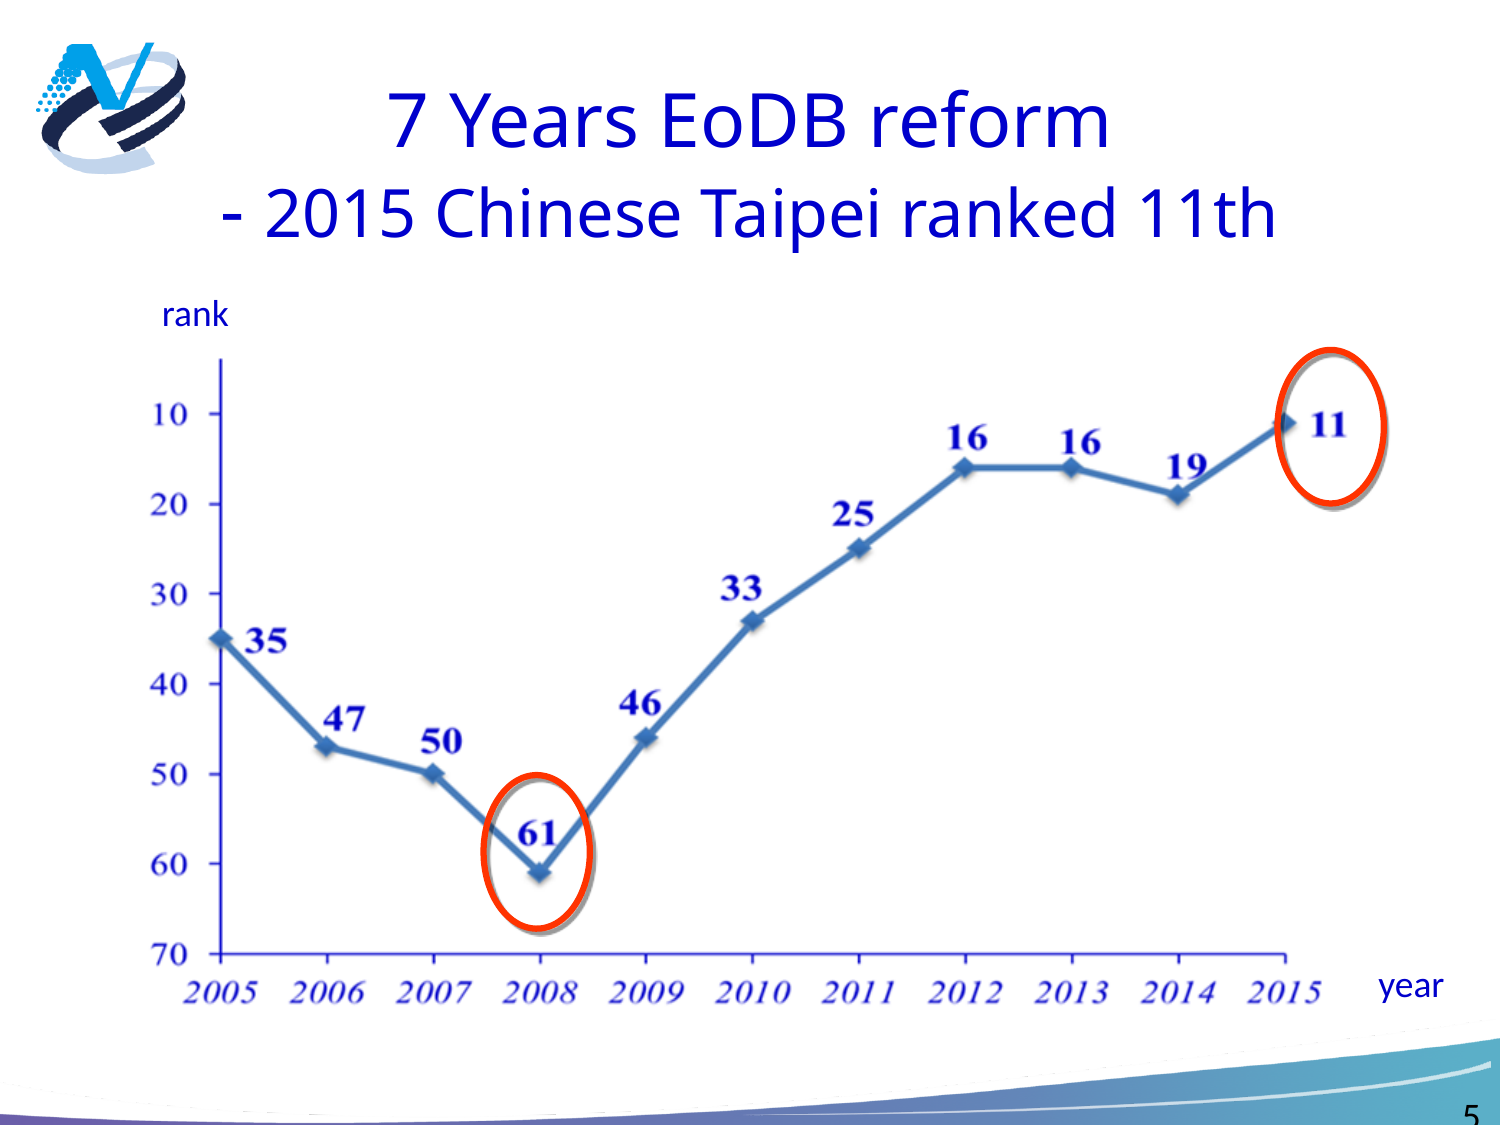

7 Years EoDB reform
- 2015 Chinese Taipei ranked 11th
rank
year